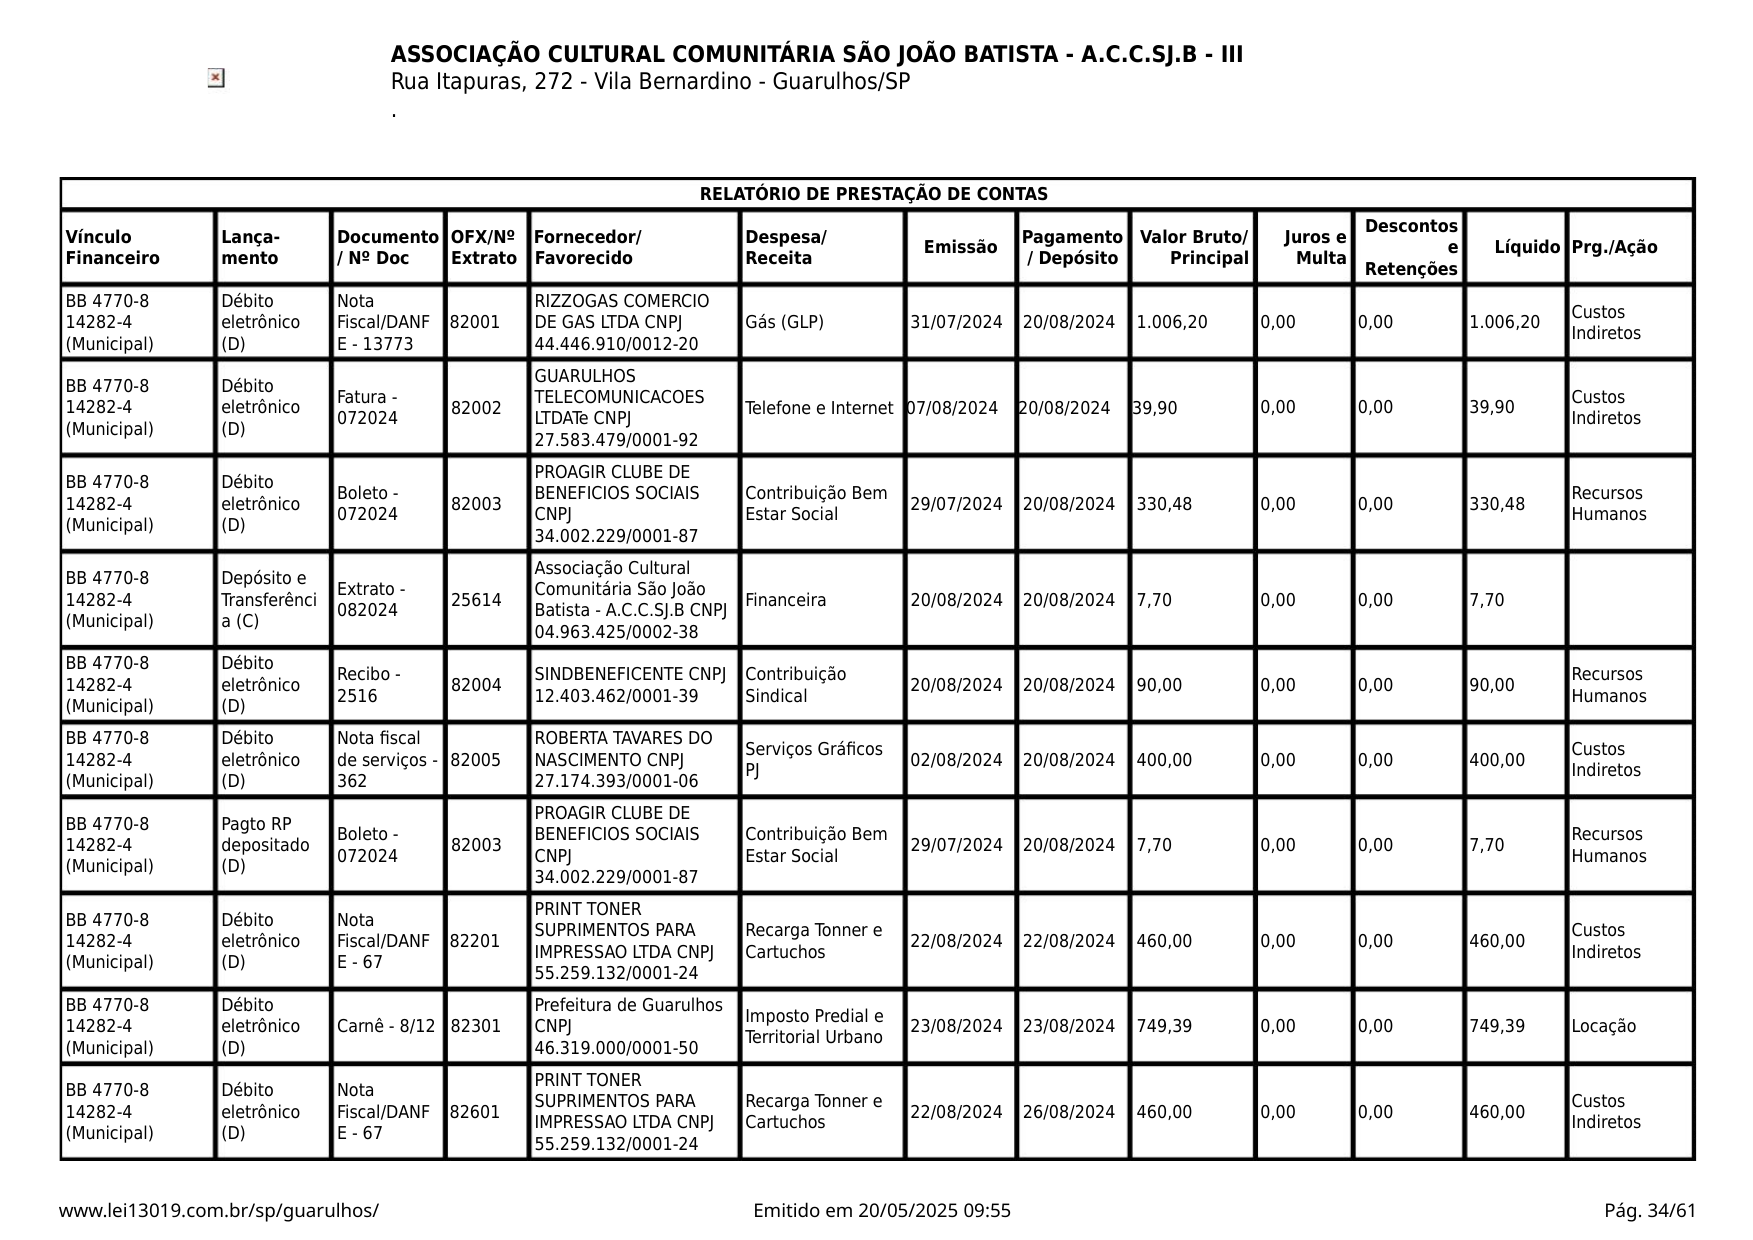

ASSOCIAÇÃO CULTURAL COMUNITÁRIA SÃO JOÃO BATISTA - A.C.C.SJ.B - III
Rua Itapuras, 272 - Vila Bernardino - Guarulhos/SP
.
RELATÓRIO DE PRESTAÇÃO DE CONTAS
Descontos
e
Retenções
Vínculo
Financeiro
Lança-
mento
Documento OFX/Nº Fornecedor/
Despesa/
Receita
Pagamento Valor Bruto/
/ Depósito Principal
Juros e
Multa
Emissão
Líquido Prg./Ação
/ Nº Doc
Extrato Favorecido
BB 4770-8
14282-4
(Municipal)
Débito
eletrônico
(D)
Nota
RIZZOGAS COMERCIO
DE GAS LTDA CNPJ
44.446.910/0012-20
Custos
Indiretos
Fiscal/DANF 82001
E - 13773
Gás (GLP)
31/07/2024 20/08/2024 1.006,20
0,00
0,00
0,00
1.006,20
GUARULHOS
TELECOMUNICACOES
LTDATe CNPJ
BB 4770-8
14282-4
(Municipal)
Débito
eletrônico
(D)
Fatura -
072024
Custos
Indiretos
82002
82003
Telefone e Internet 07/08/2024 20/08/2024 39,90
Contribuição Bem
0,00
0,00
0,00
39,90
330,48
7,70
27.583.479/0001-92
PROAGIR CLUBE DE
BENEFICIOS SOCIAIS
CNPJ
BB 4770-8
14282-4
(Municipal)
Débito
eletrônico
(D)
Boleto -
072024
Recursos
Humanos
29/07/2024 20/08/2024 330,48
0,00
0,00
Estar Social
34.002.229/0001-87
Associação Cultural
Comunitária São João
Batista - A.C.C.SJ.B CNPJ
04.963.425/0002-38
BB 4770-8
14282-4
(Municipal)
Depósito e
Transferênci
a (C)
Extrato -
082024
25614
82004
Financeira
20/08/2024 20/08/2024 7,70
BB 4770-8
14282-4
(Municipal)
Débito
eletrônico
(D)
Recibo -
2516
SINDBENEFICENTE CNPJ Contribuição
12.403.462/0001-39
Recursos
Humanos
20/08/2024 20/08/2024 90,00
02/08/2024 20/08/2024 400,00
0,00
0,00
0,00
0,00
90,00
Sindical
BB 4770-8
14282-4
(Municipal)
Débito
eletrônico
(D)
Nota ﬁscal
de serviços - 82005
362
ROBERTA TAVARES DO
NASCIMENTO CNPJ
27.174.393/0001-06
Serviços Gráﬁcos
PJ
Custos
Indiretos
400,00
PROAGIR CLUBE DE
BENEFICIOS SOCIAIS
CNPJ
BB 4770-8
14282-4
(Municipal)
Pagto RP
depositado
(D)
Boleto -
072024
Contribuição Bem
Estar Social
Recursos
Humanos
82003
29/07/2024 20/08/2024 7,70
0,00
0,00
7,70
34.002.229/0001-87
PRINT TONER
BB 4770-8
14282-4
(Municipal)
Débito
eletrônico
(D)
Nota
SUPRIMENTOS PARA
IMPRESSAO LTDA CNPJ
55.259.132/0001-24
Recarga Tonner e
Cartuchos
Custos
Indiretos
Fiscal/DANF 82201
E - 67
22/08/2024 22/08/2024 460,00
23/08/2024 23/08/2024 749,39
22/08/2024 26/08/2024 460,00
0,00
0,00
0,00
0,00
0,00
0,00
460,00
749,39
460,00
BB 4770-8
14282-4
(Municipal)
Débito
eletrônico
(D)
Prefeitura de Guarulhos
CNPJ
46.319.000/0001-50
Imposto Predial e
Territorial Urbano
Carnê - 8/12 82301
Locação
PRINT TONER
BB 4770-8
14282-4
(Municipal)
Débito
eletrônico
(D)
Nota
SUPRIMENTOS PARA
IMPRESSAO LTDA CNPJ
55.259.132/0001-24
Recarga Tonner e
Cartuchos
Custos
Indiretos
Fiscal/DANF 82601
E - 67
www.lei13019.com.br/sp/guarulhos/
Emitido em 20/05/2025 09:55
Pág. 34/61